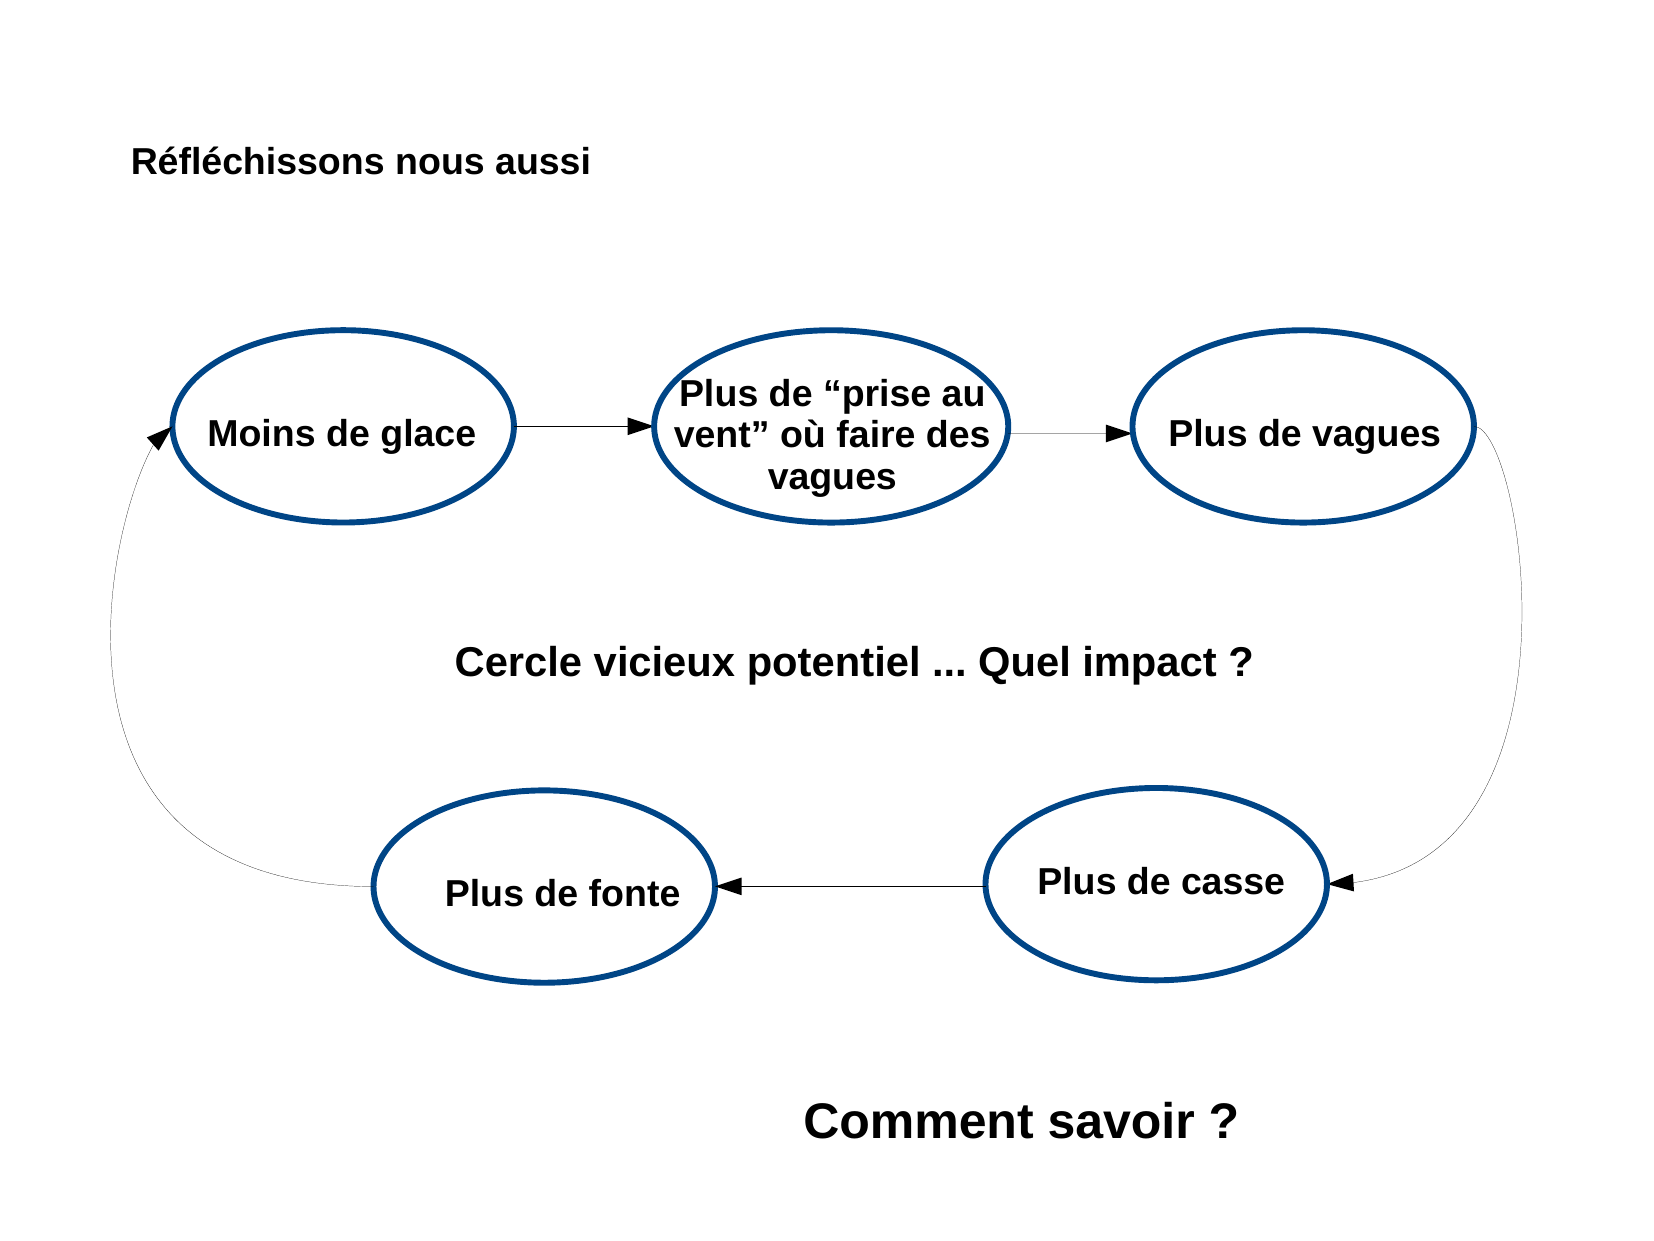

Réfléchissons nous aussi
Plus de “prise au vent” où faire des vagues
Moins de glace
Plus de vagues
Cercle vicieux potentiel ... Quel impact ?
Plus de casse
Plus de fonte
Comment savoir ?